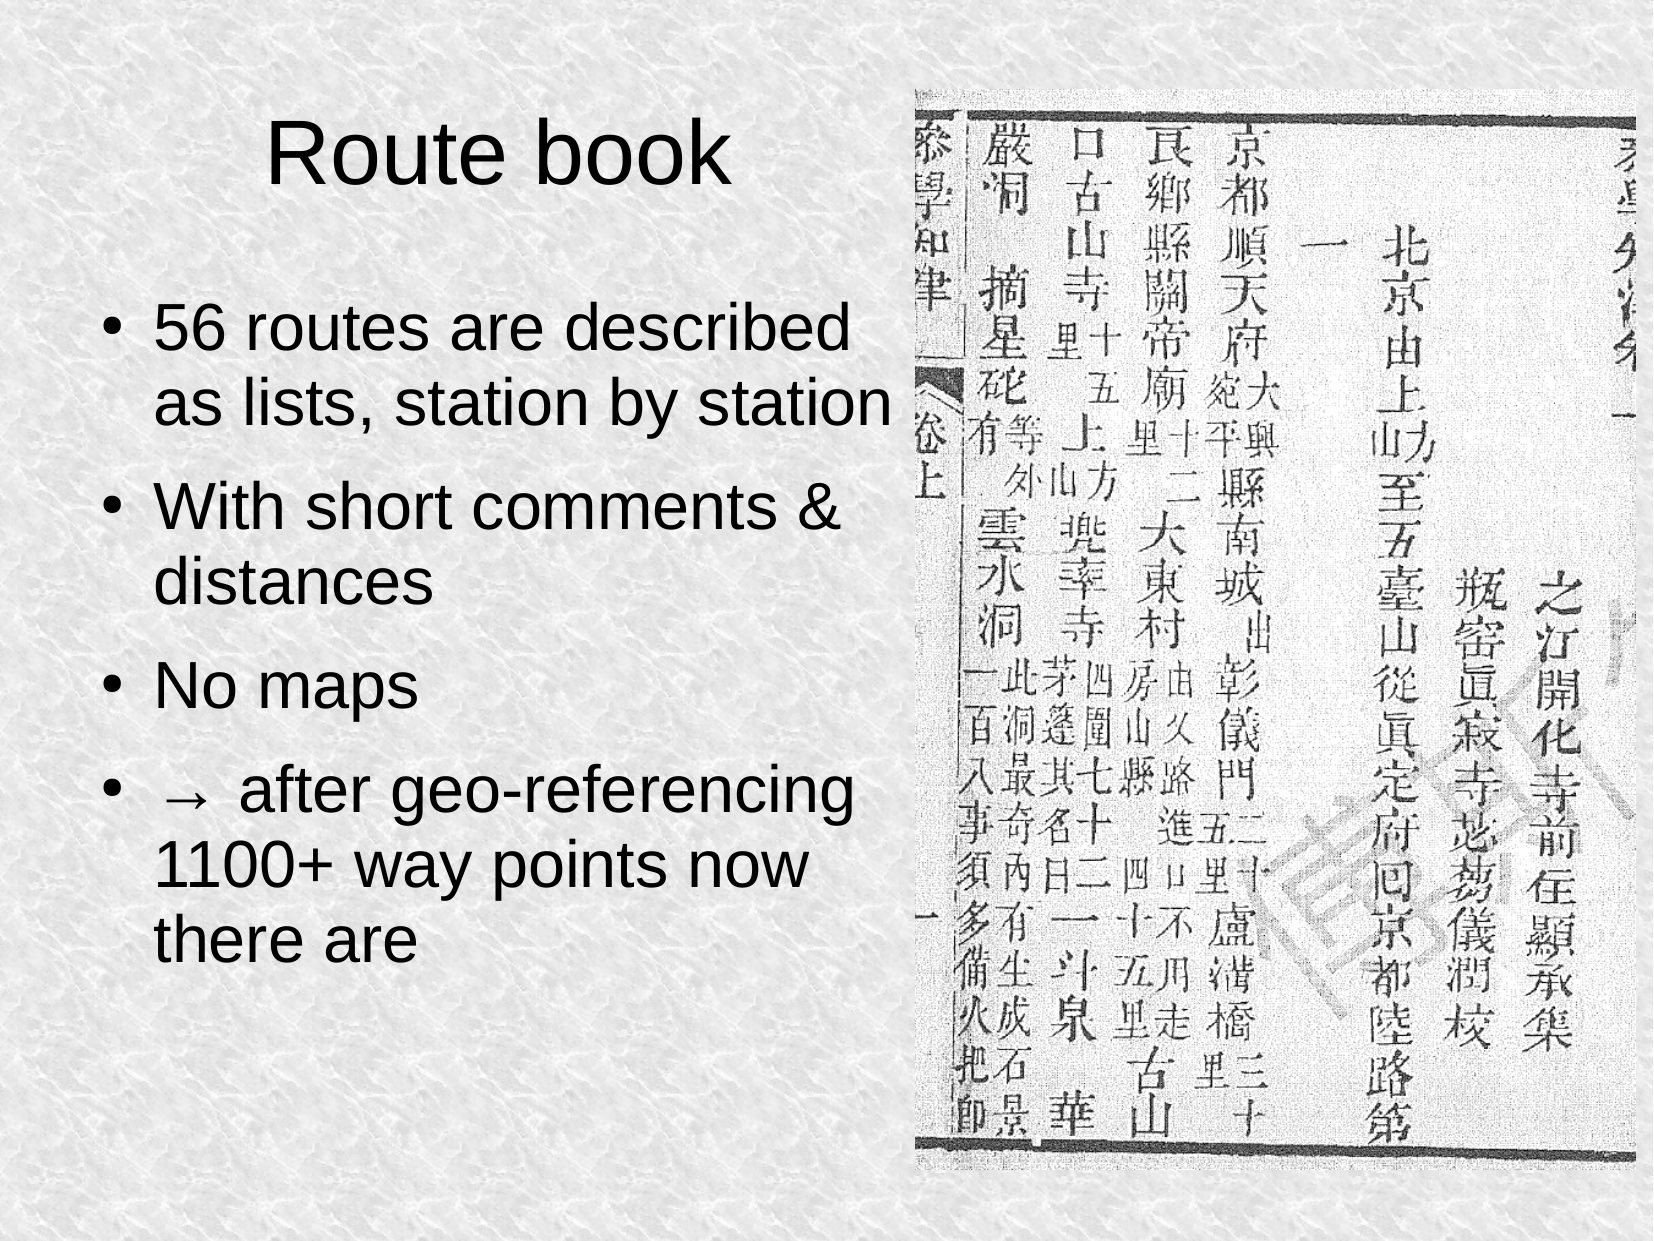

# Route book
56 routes are described as lists, station by station
With short comments & distances
No maps
→ after geo-referencing 1100+ way points now there are